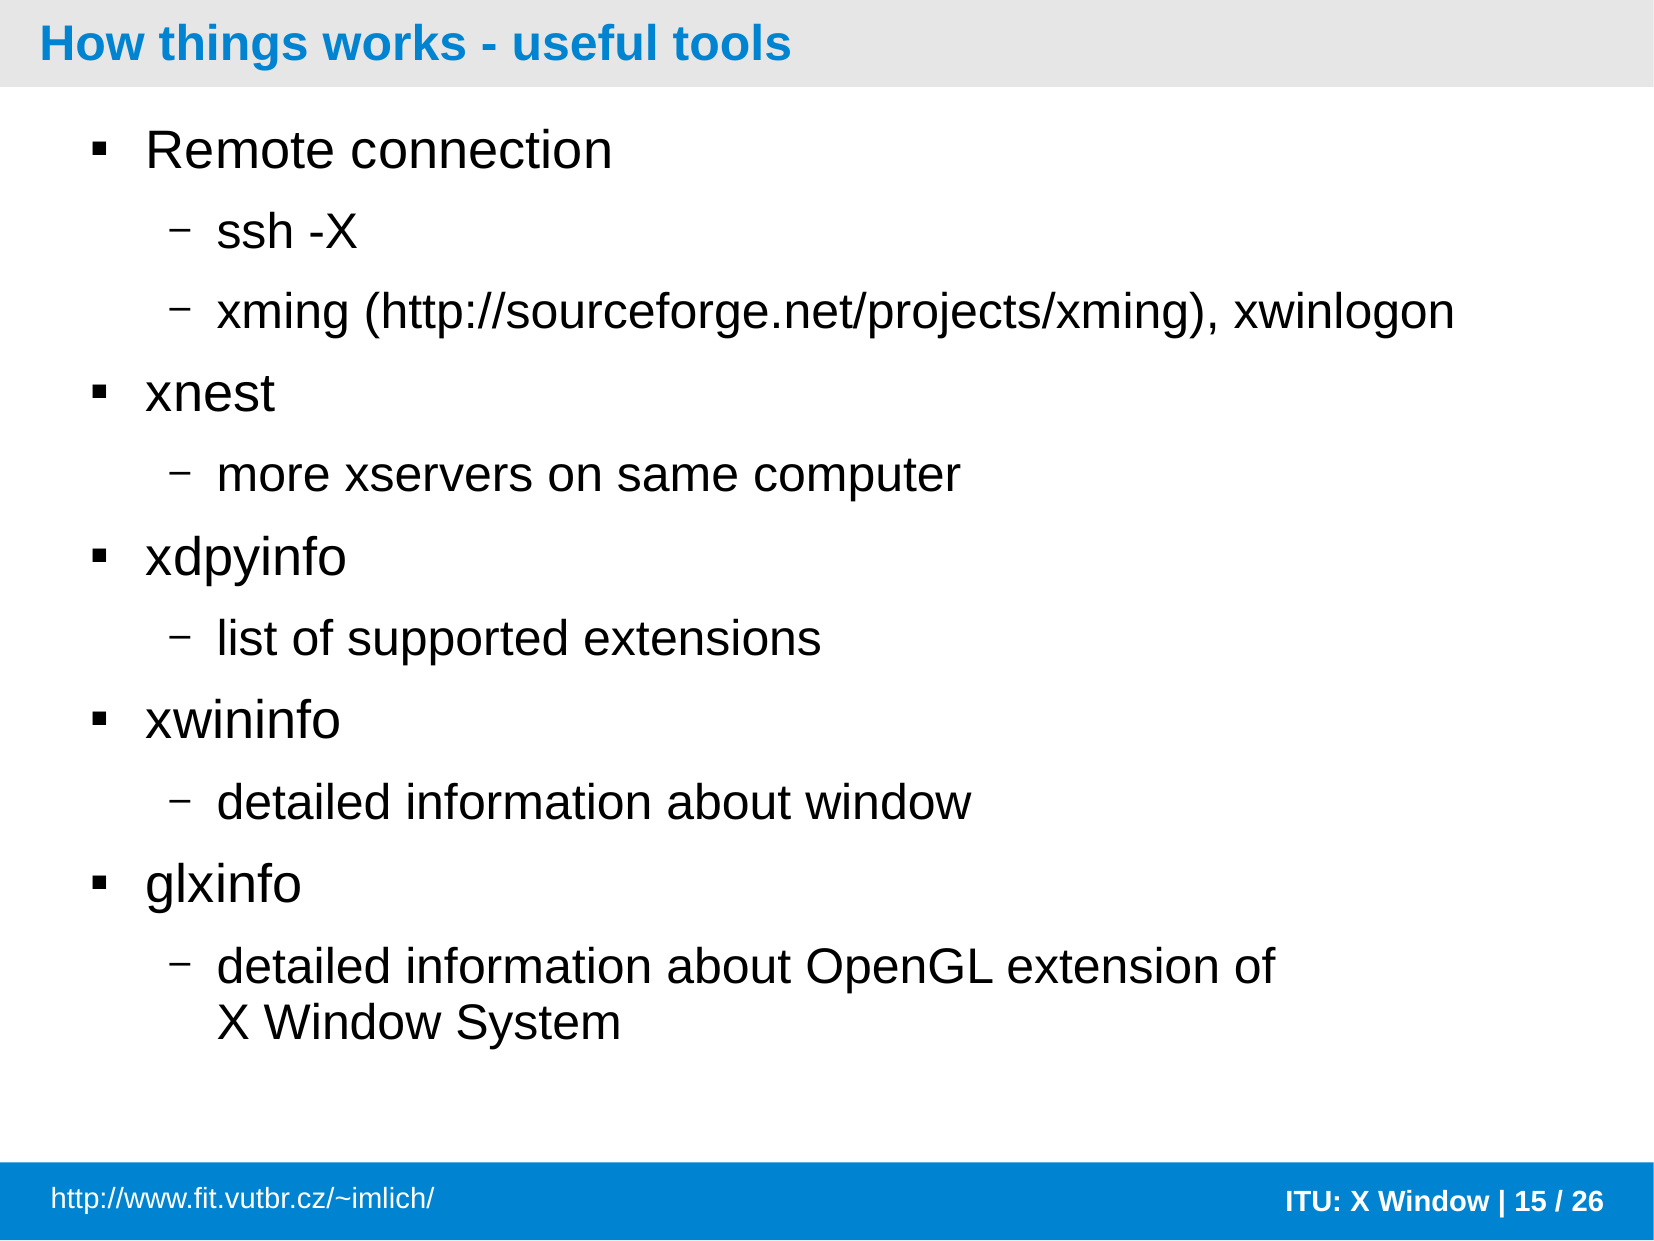

# How things works - useful tools
Remote connection
ssh -X
xming (http://sourceforge.net/projects/xming), xwinlogon
xnest
more xservers on same computer
xdpyinfo
list of supported extensions
xwininfo
detailed information about window
glxinfo
detailed information about OpenGL extension of X Window System